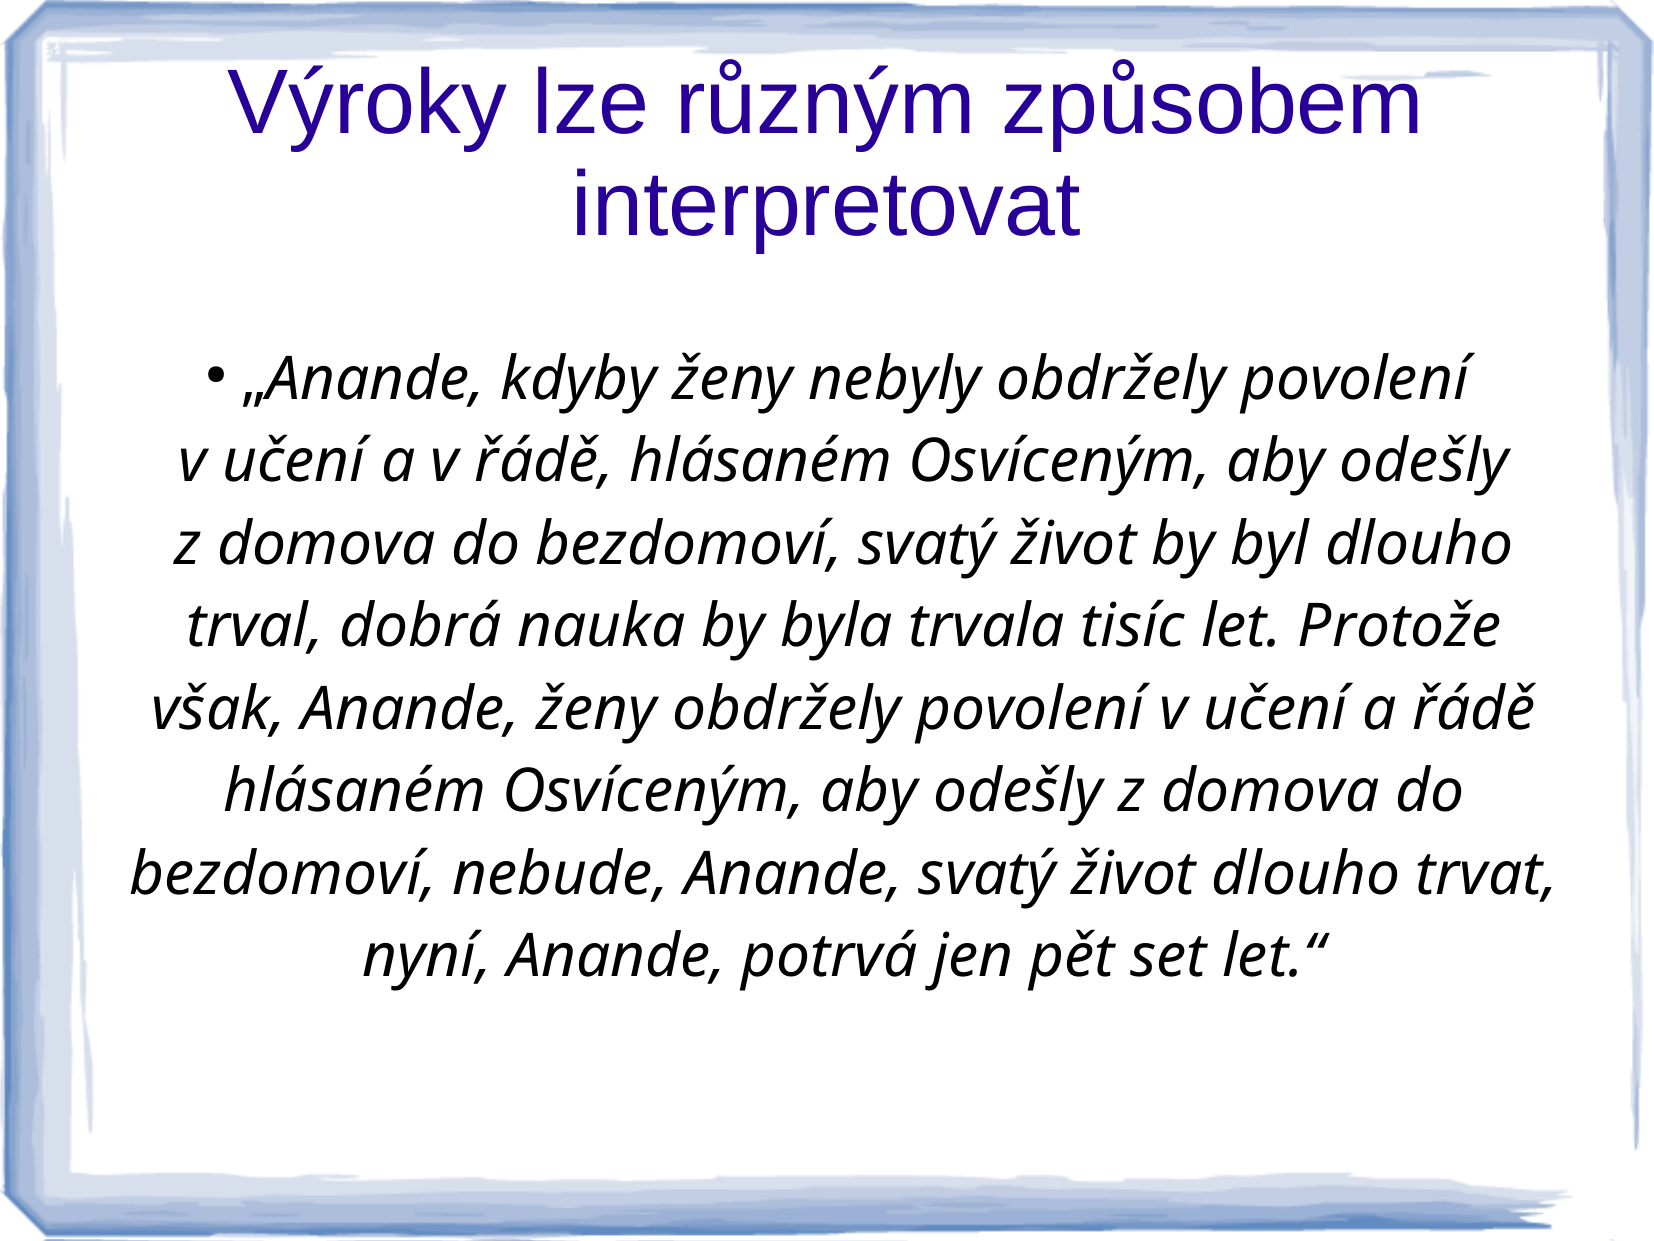

# Výroky lze různým způsobem interpretovat
„Anande, kdyby ženy nebyly obdržely povolení v učení a v řádě, hlásaném Osvíceným, aby odešly z domova do bezdomoví, svatý život by byl dlouho trval, dobrá nauka by byla trvala tisíc let. Protože však, Anande, ženy obdržely povolení v učení a řádě hlásaném Osvíceným, aby odešly z domova do bezdomoví, nebude, Anande, svatý život dlouho trvat, nyní, Anande, potrvá jen pět set let.“